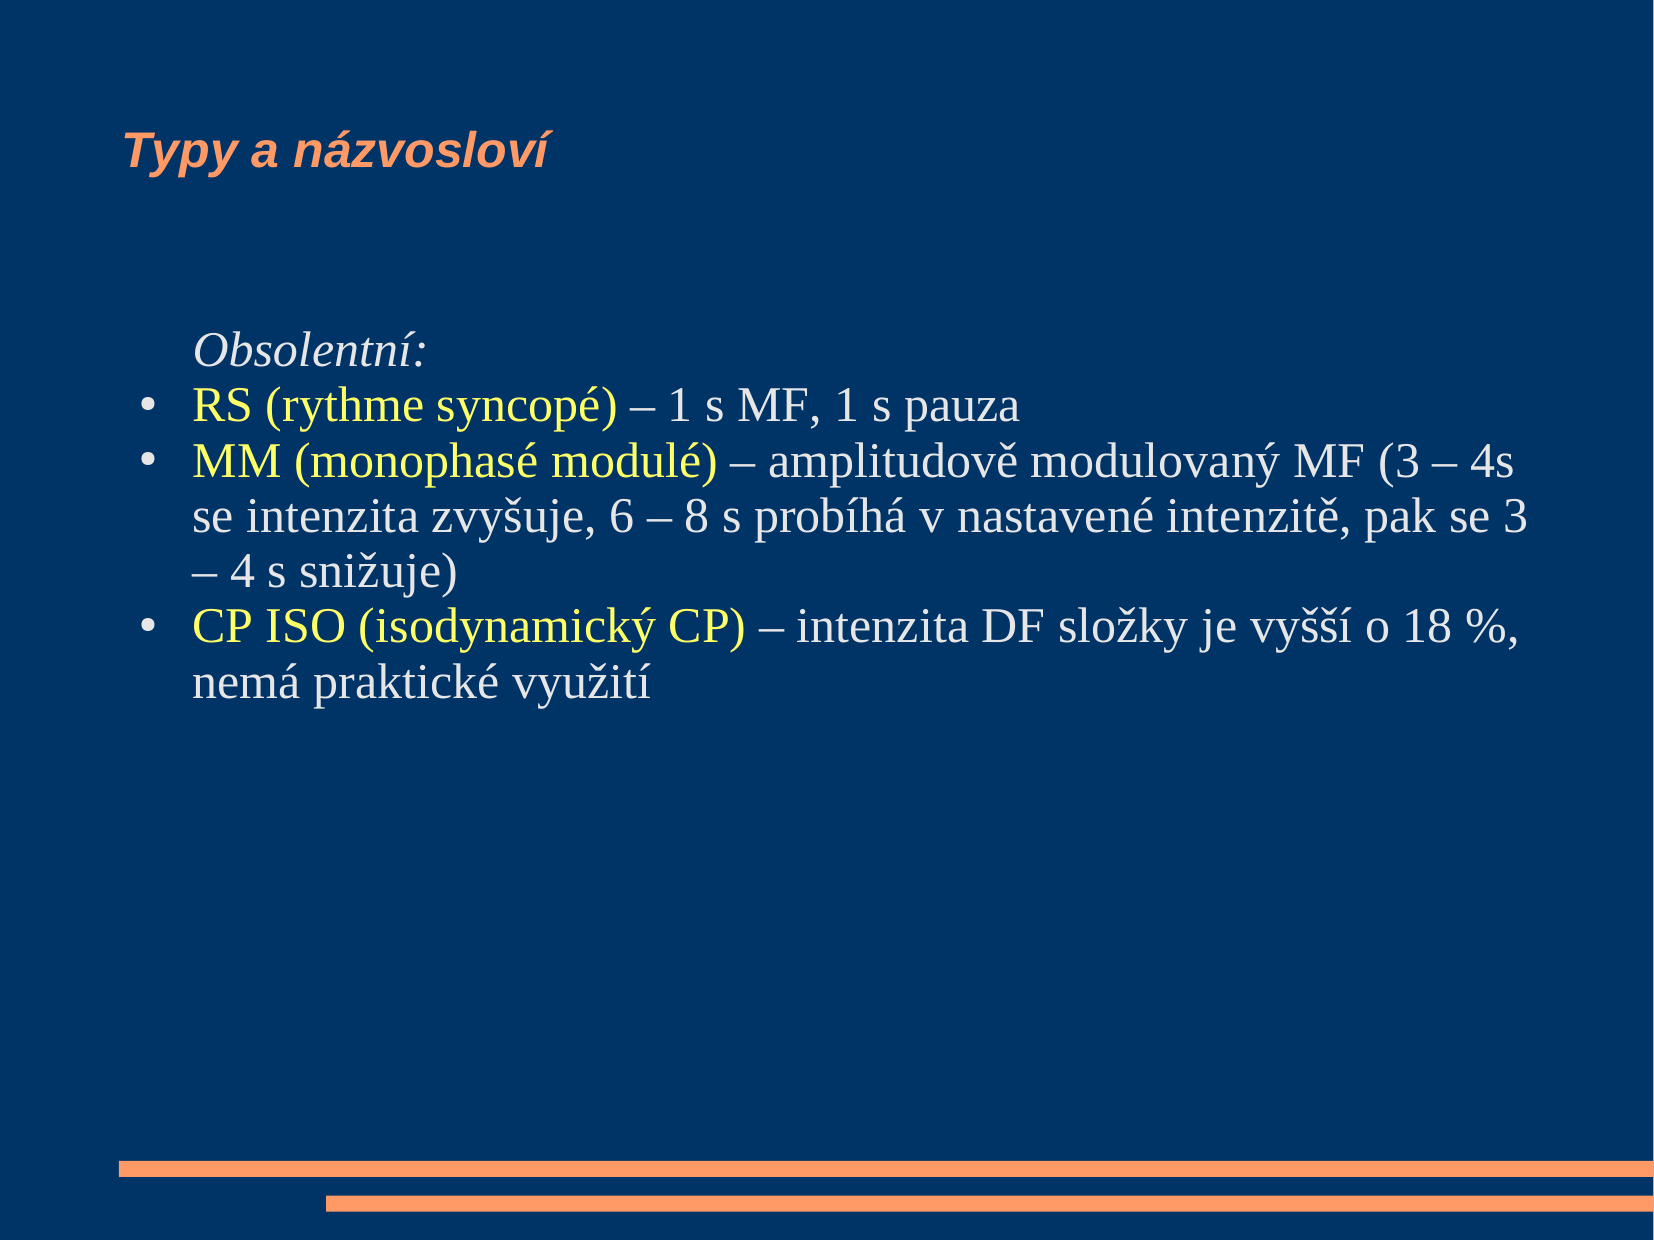

# Typy a názvosloví
Obsolentní:
RS (rythme syncopé) – 1 s MF, 1 s pauza
MM (monophasé modulé) – amplitudově modulovaný MF (3 – 4s se intenzita zvyšuje, 6 – 8 s probíhá v nastavené intenzitě, pak se 3 – 4 s snižuje)
CP ISO (isodynamický CP) – intenzita DF složky je vyšší o 18 %, nemá praktické využití